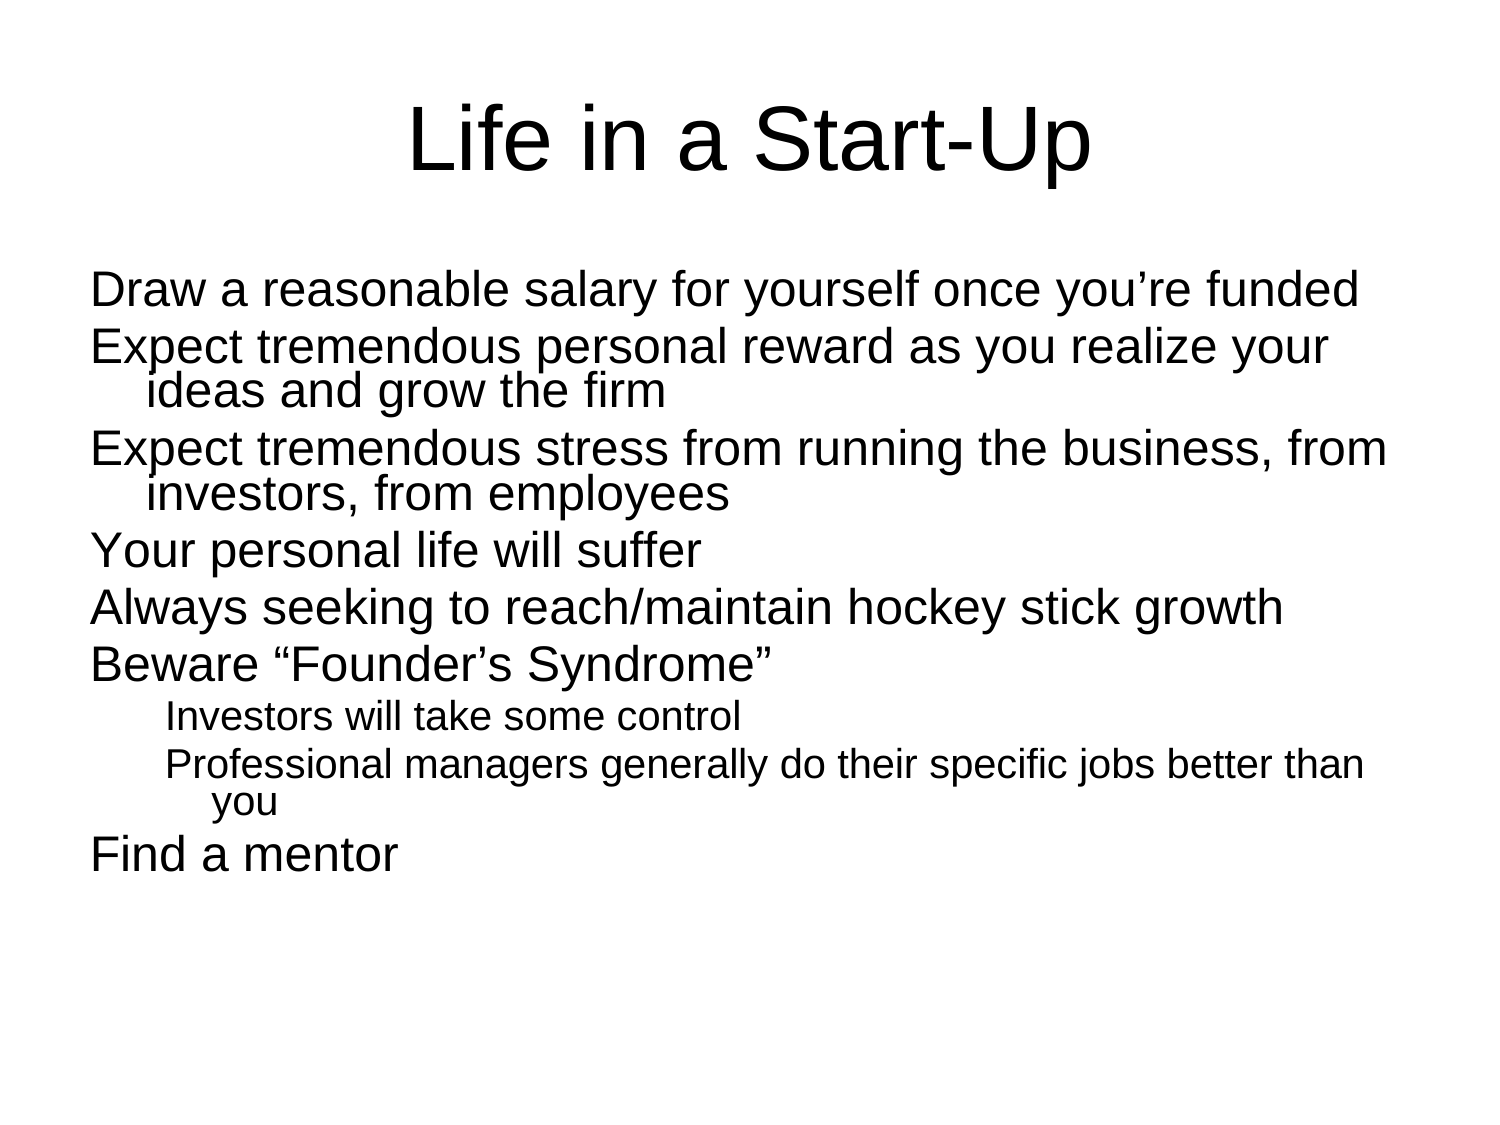

# Life in a Start-Up
Draw a reasonable salary for yourself once you’re funded
Expect tremendous personal reward as you realize your ideas and grow the firm
Expect tremendous stress from running the business, from investors, from employees
Your personal life will suffer
Always seeking to reach/maintain hockey stick growth
Beware “Founder’s Syndrome”
Investors will take some control
Professional managers generally do their specific jobs better than you
Find a mentor